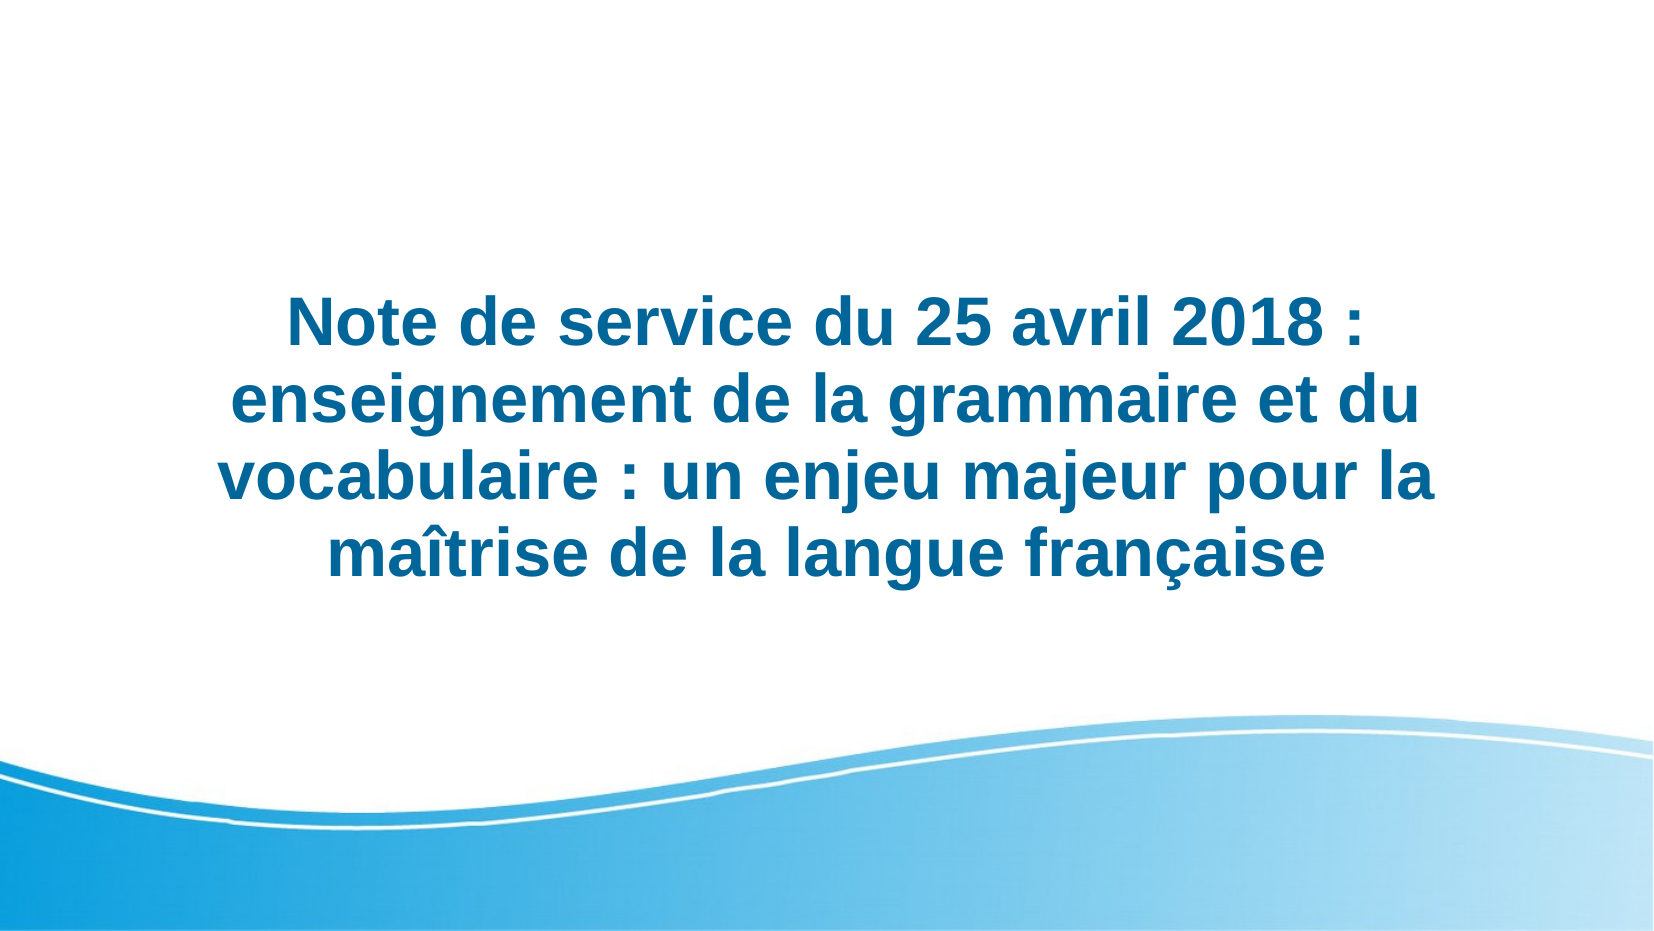

# Note de service du 25 avril 2018 : enseignement de la grammaire et du vocabulaire : un enjeu majeur pour la maîtrise de la langue française